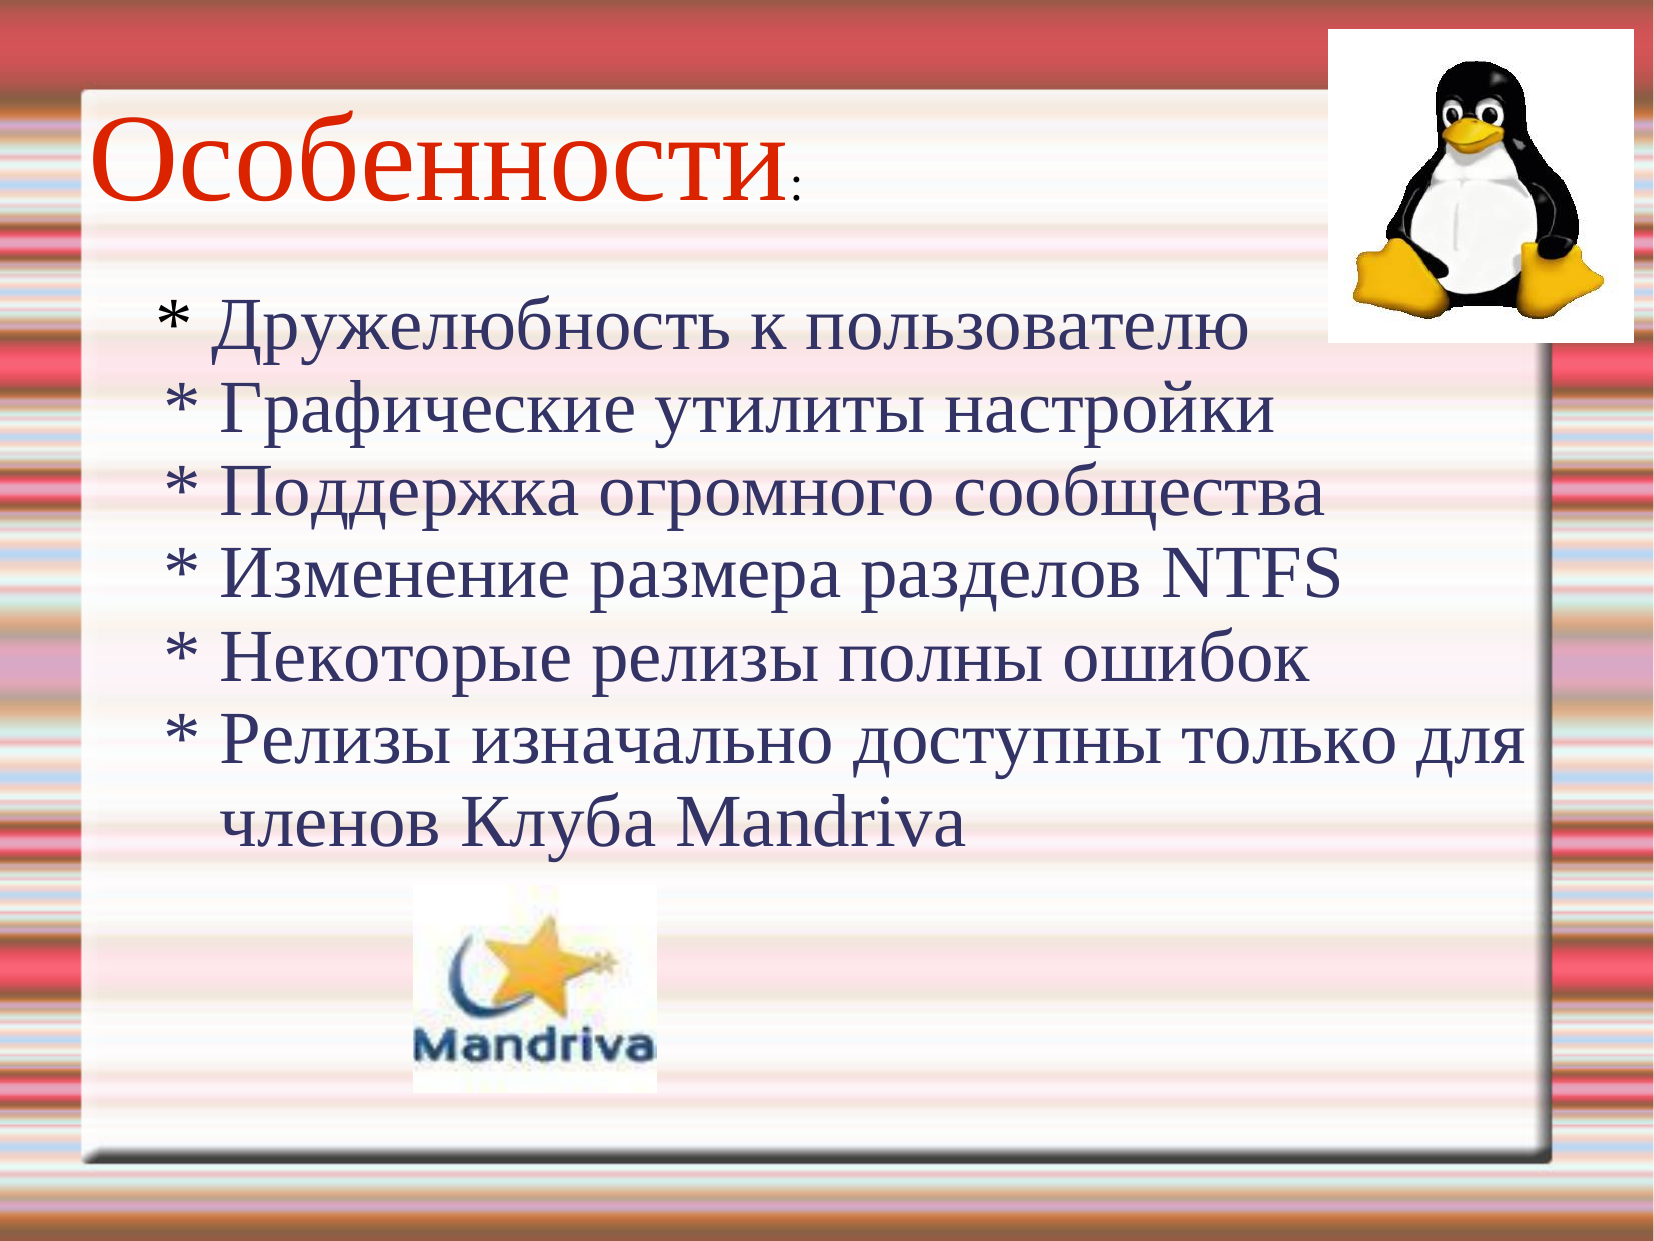

Особенности:
 * Дружелюбность к пользователю
 * Графические утилиты настройки
 * Поддержка огромного сообщества
 * Изменение размера разделов NTFS
 * Некоторые релизы полны ошибок
 * Релизы изначально доступны только для
 членов Клуба Mandriva